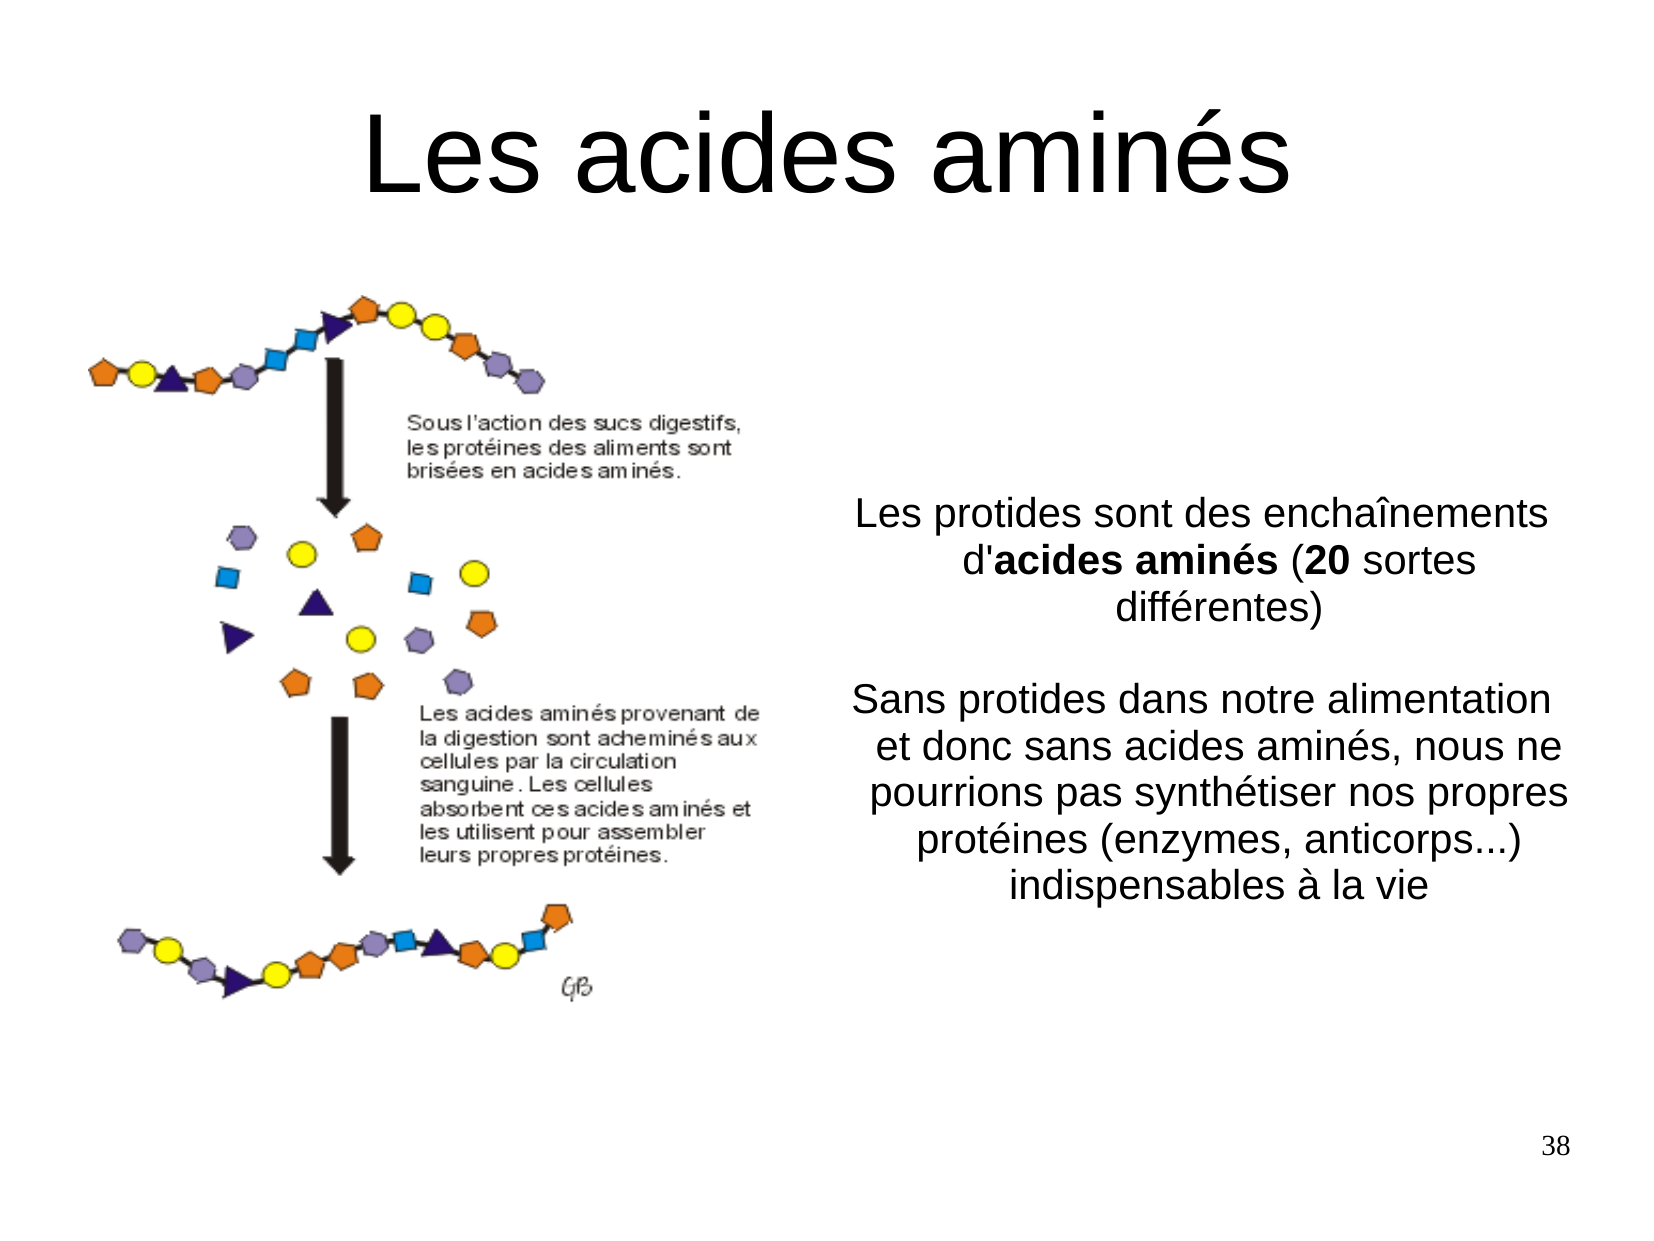

# Les acides aminés
Les protides sont des enchaînements d'acides aminés (20 sortes différentes)
Sans protides dans notre alimentation et donc sans acides aminés, nous ne pourrions pas synthétiser nos propres protéines (enzymes, anticorps...) indispensables à la vie
38